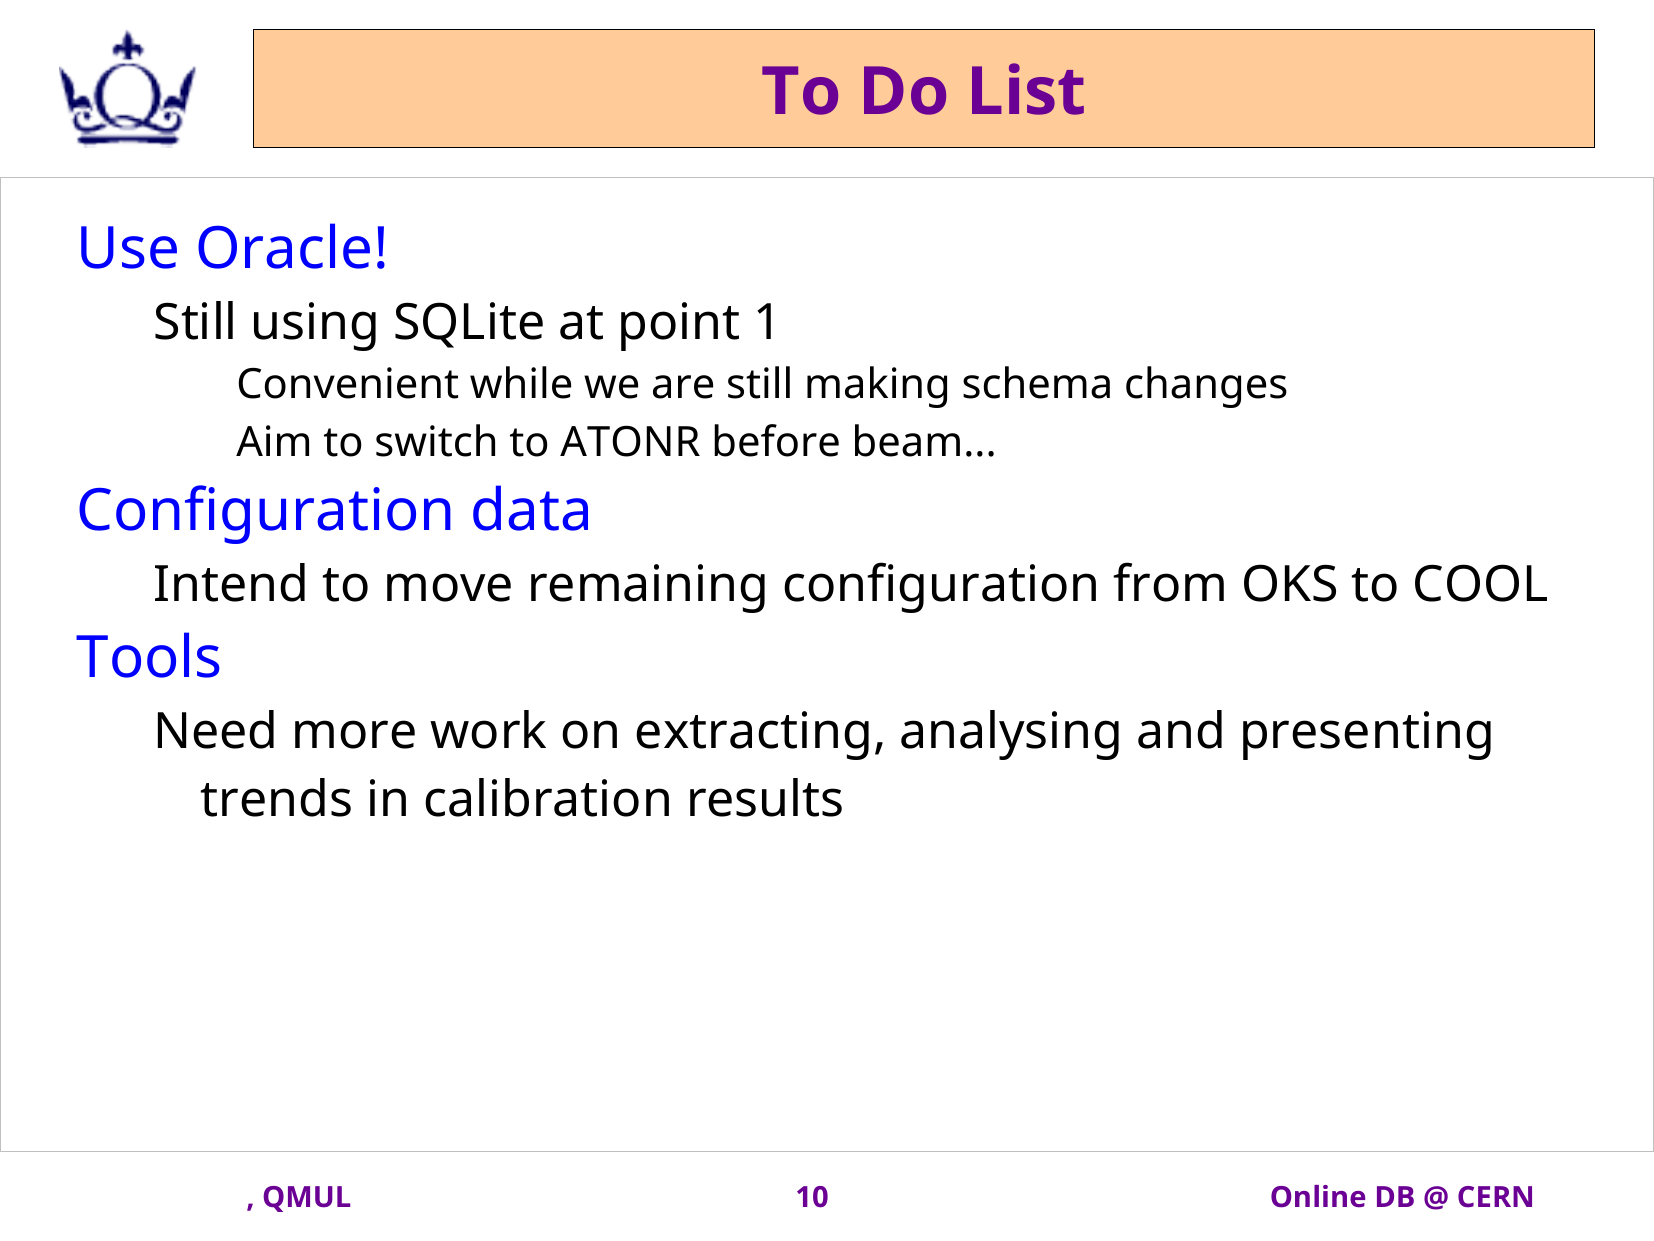

# To Do List
Use Oracle!
Still using SQLite at point 1
Convenient while we are still making schema changes
Aim to switch to ATONR before beam...
Configuration data
Intend to move remaining configuration from OKS to COOL
Tools
Need more work on extracting, analysing and presenting trends in calibration results